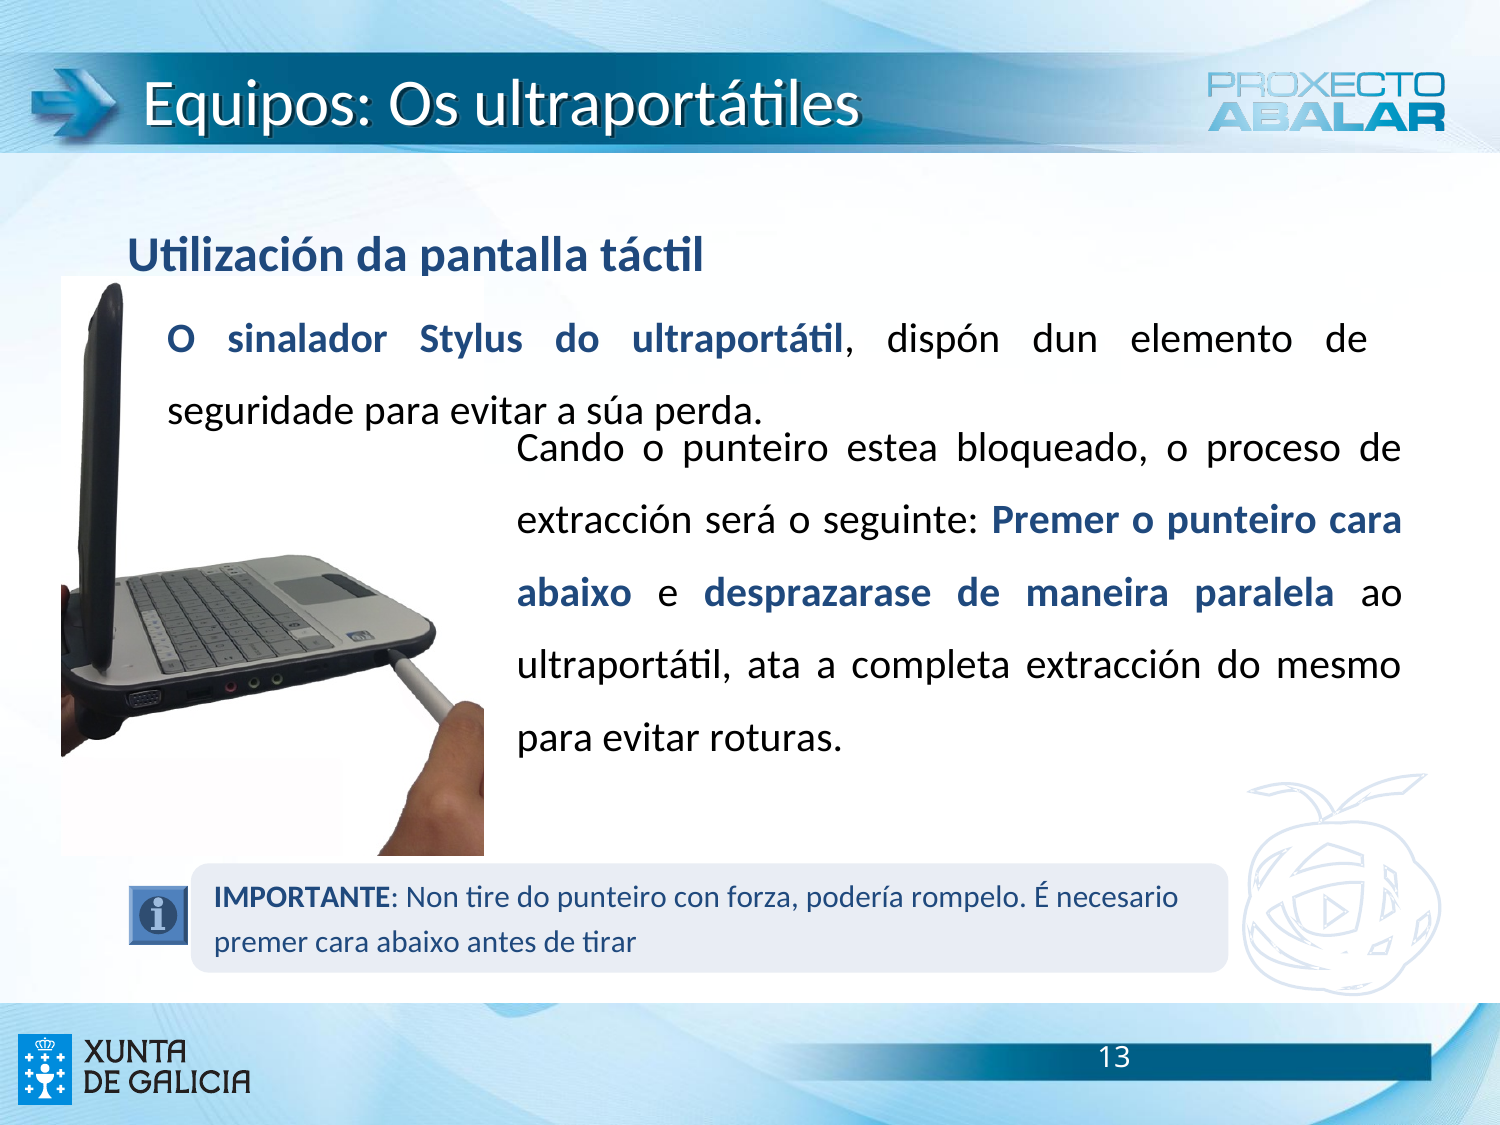

Equipos: Os ultraportátiles
Utilización da pantalla táctil
O sinalador Stylus do ultraportátil, dispón dun elemento de seguridade para evitar a súa perda.
Cando o punteiro estea bloqueado, o proceso de extracción será o seguinte: Premer o punteiro cara abaixo e desprazarase de maneira paralela ao ultraportátil, ata a completa extracción do mesmo para evitar roturas.
IMPORTANTE: Non tire do punteiro con forza, podería rompelo. É necesario premer cara abaixo antes de tirar